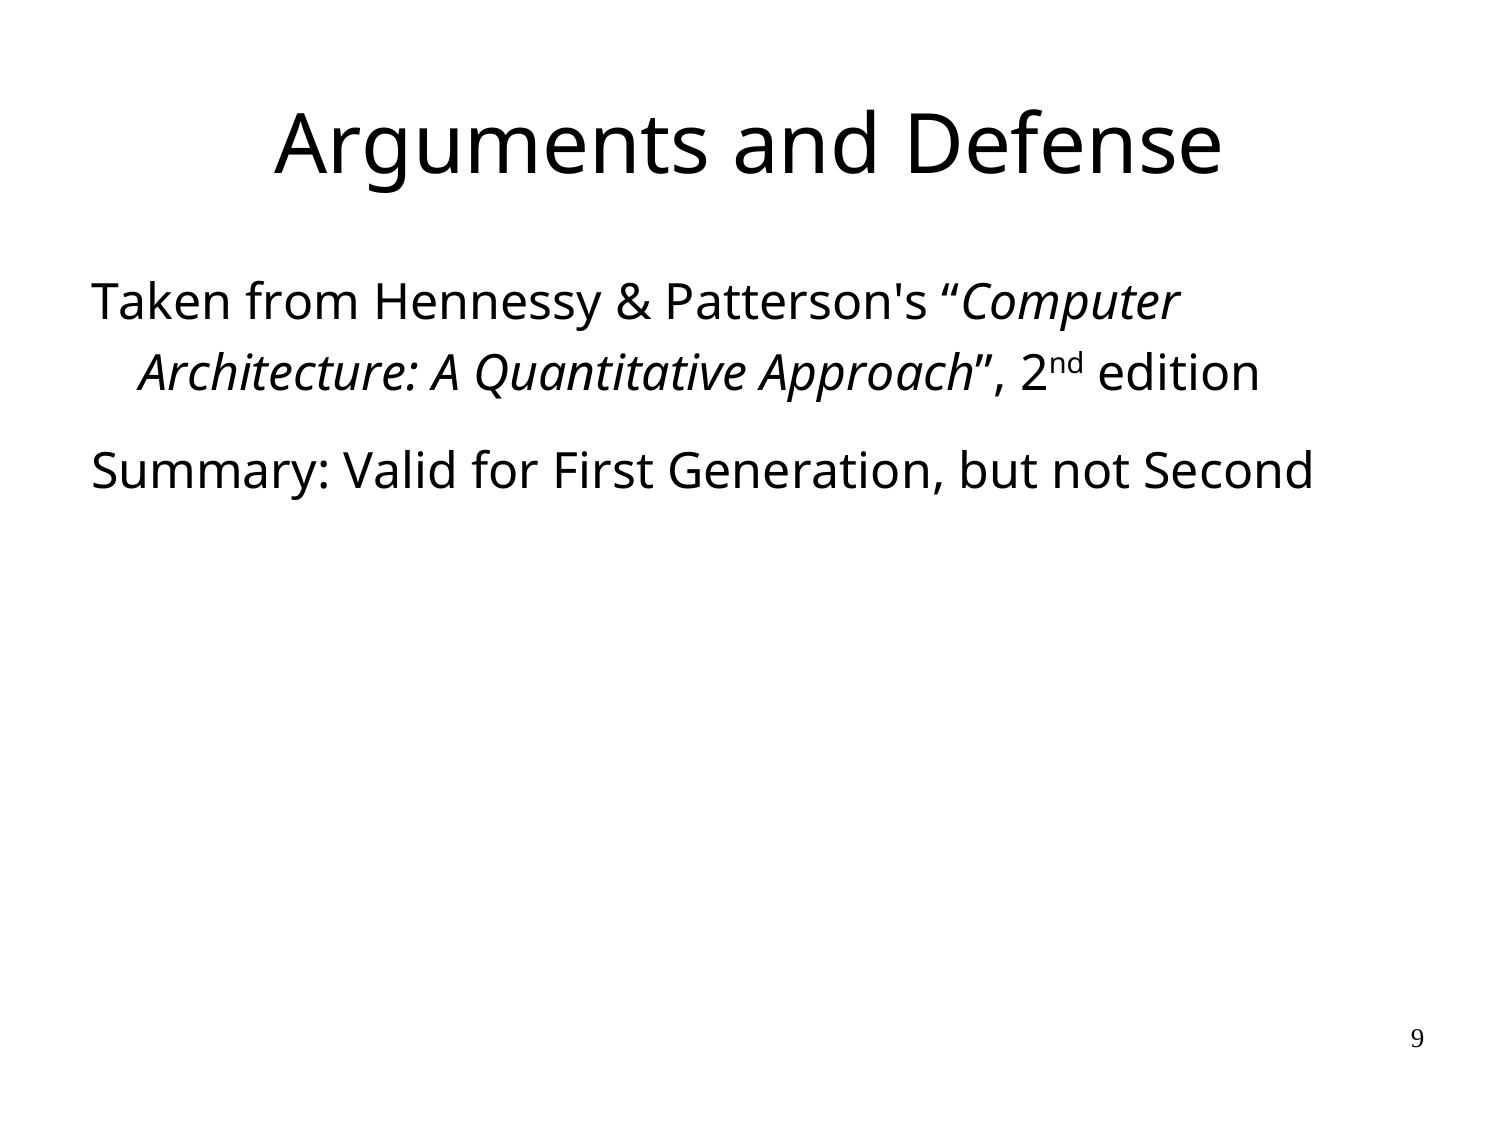

# Arguments and Defense
Taken from Hennessy & Patterson's “Computer Architecture: A Quantitative Approach”, 2nd edition
Summary: Valid for First Generation, but not Second
9